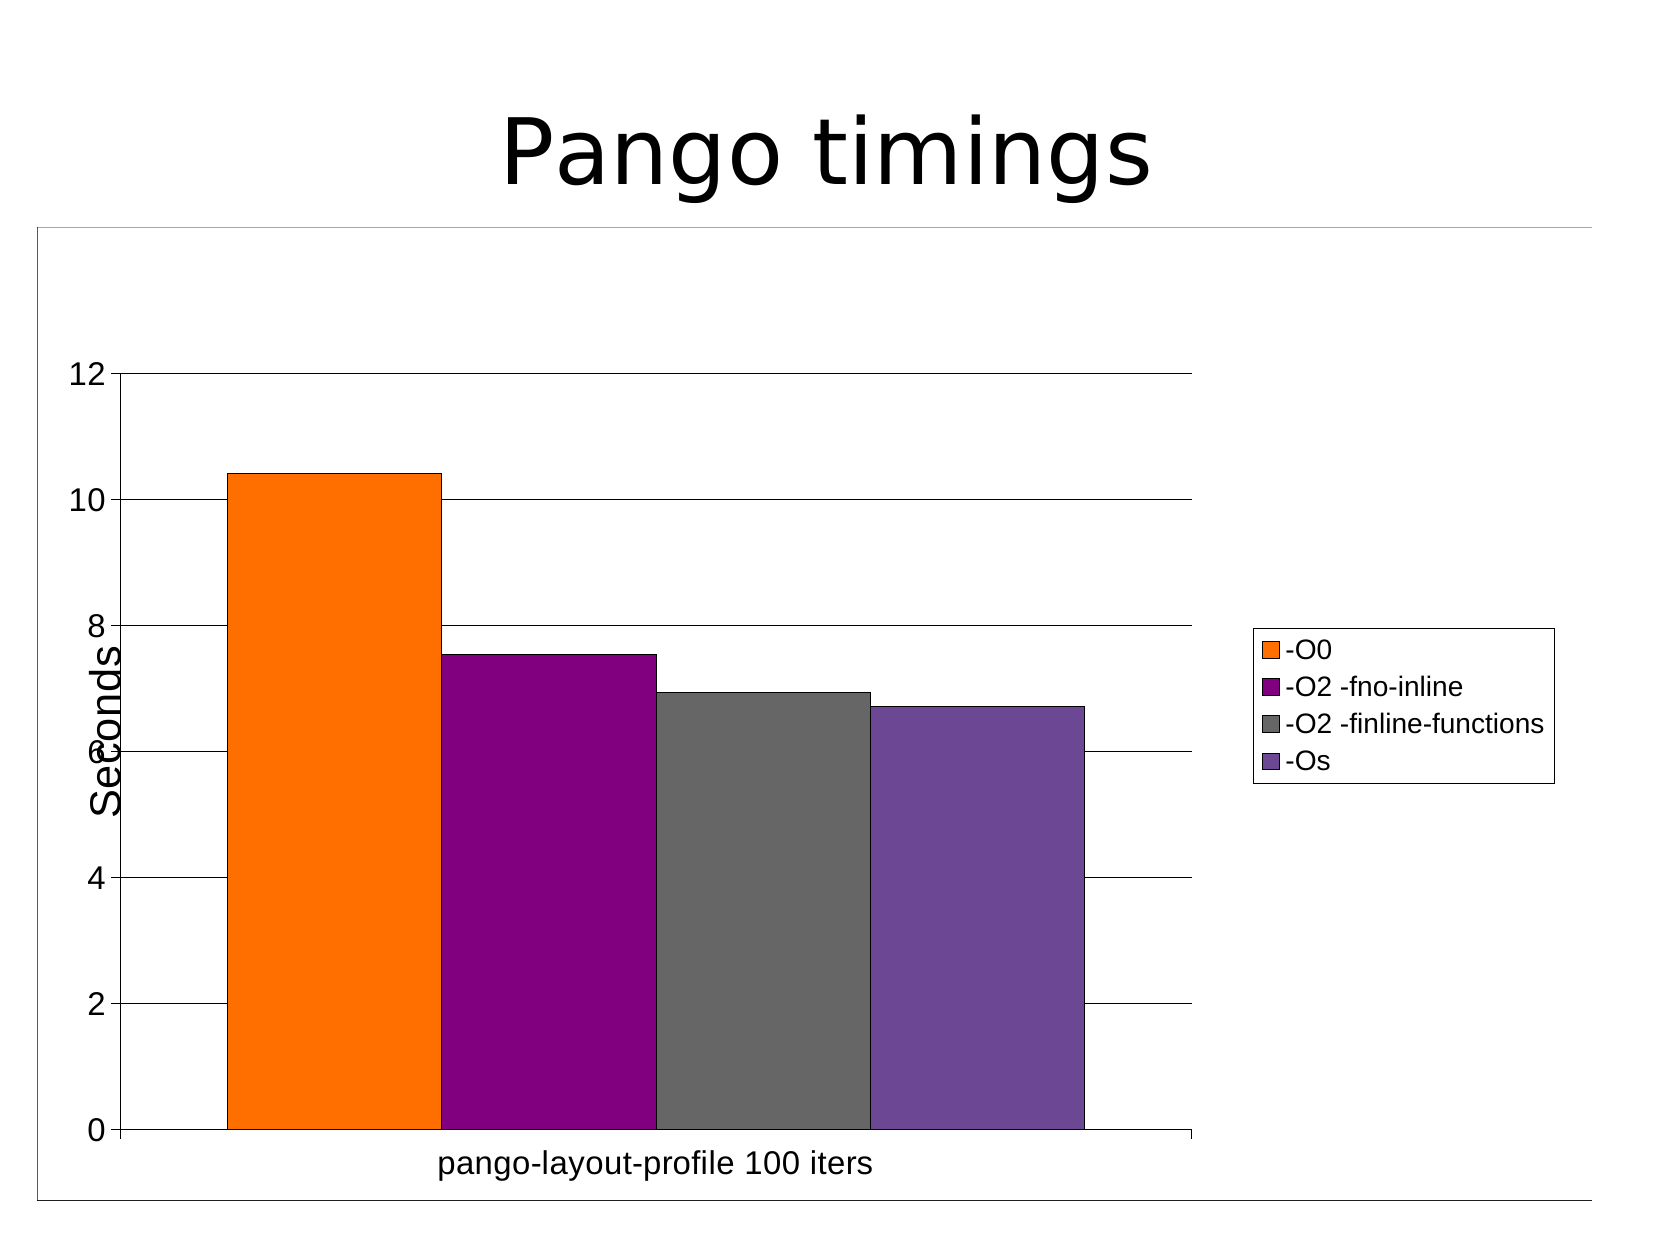

# Pango timings
### Chart
| Category | -O0 | -O2 -fno-inline | -O2 -finline-functions | -Os |
|---|---|---|---|---|
| pango-layout-profile 100 iters | 10.41 | 7.55 | 6.94 | 6.72 |